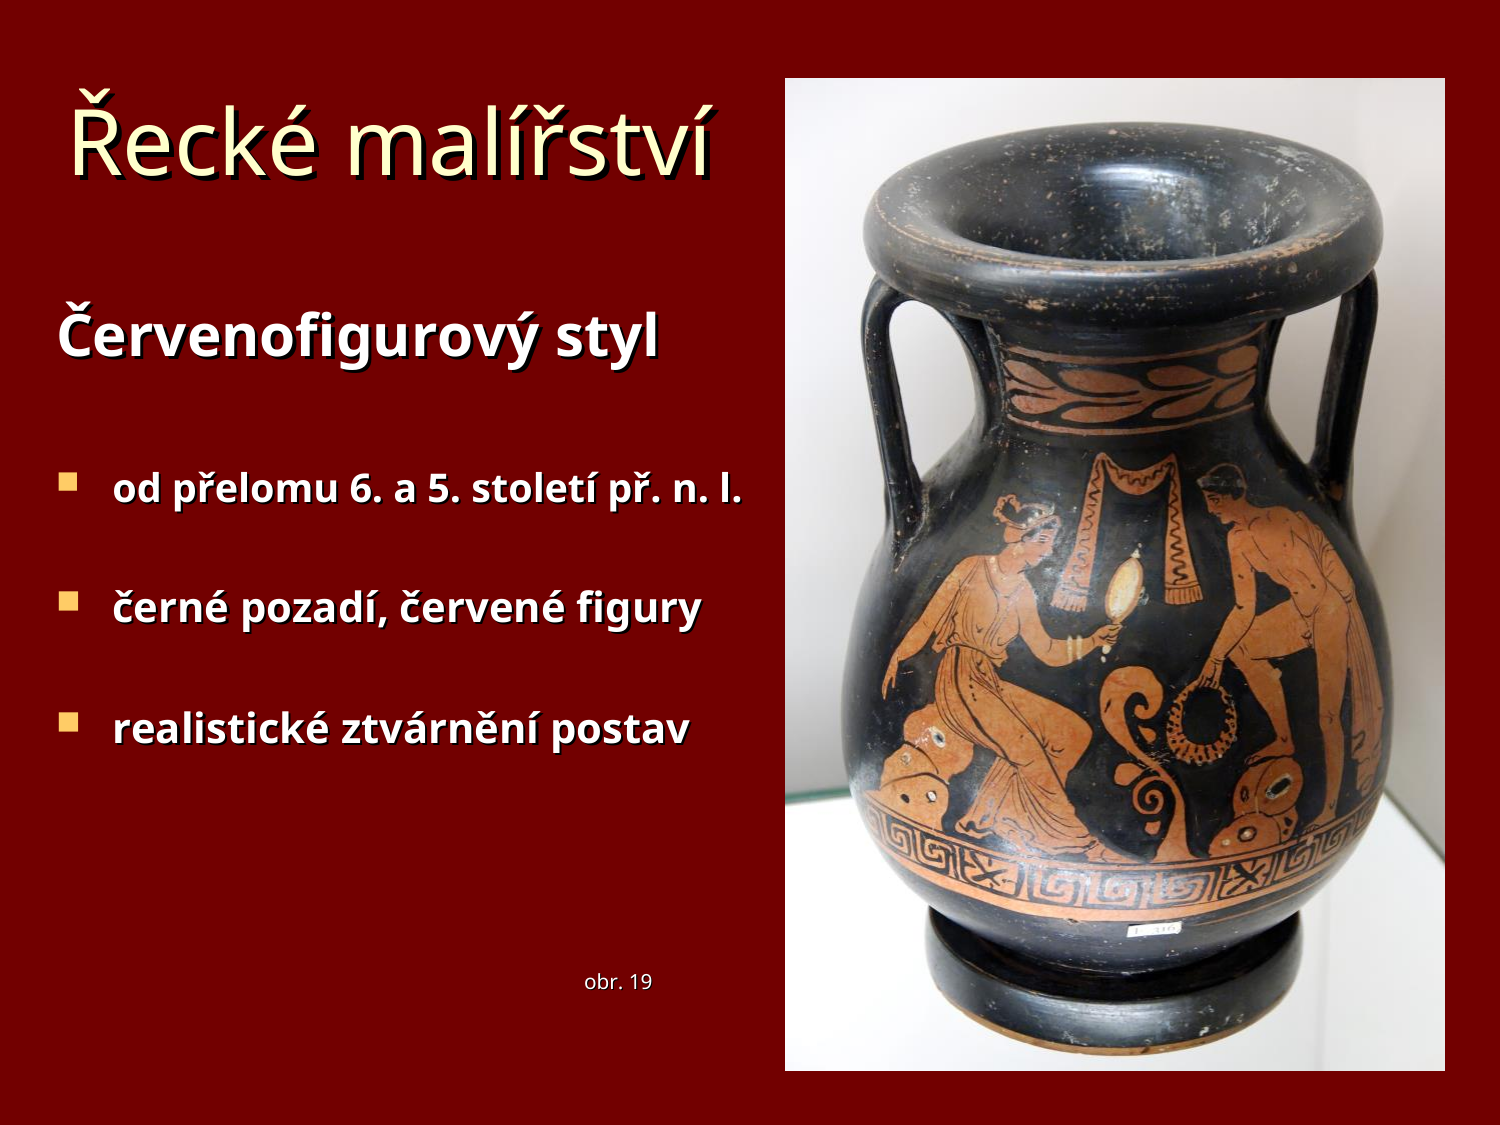

# Řecké malířství
Červenofigurový styl
od přelomu 6. a 5. století př. n. l.
černé pozadí, červené figury
realistické ztvárnění postav
 obr. 19